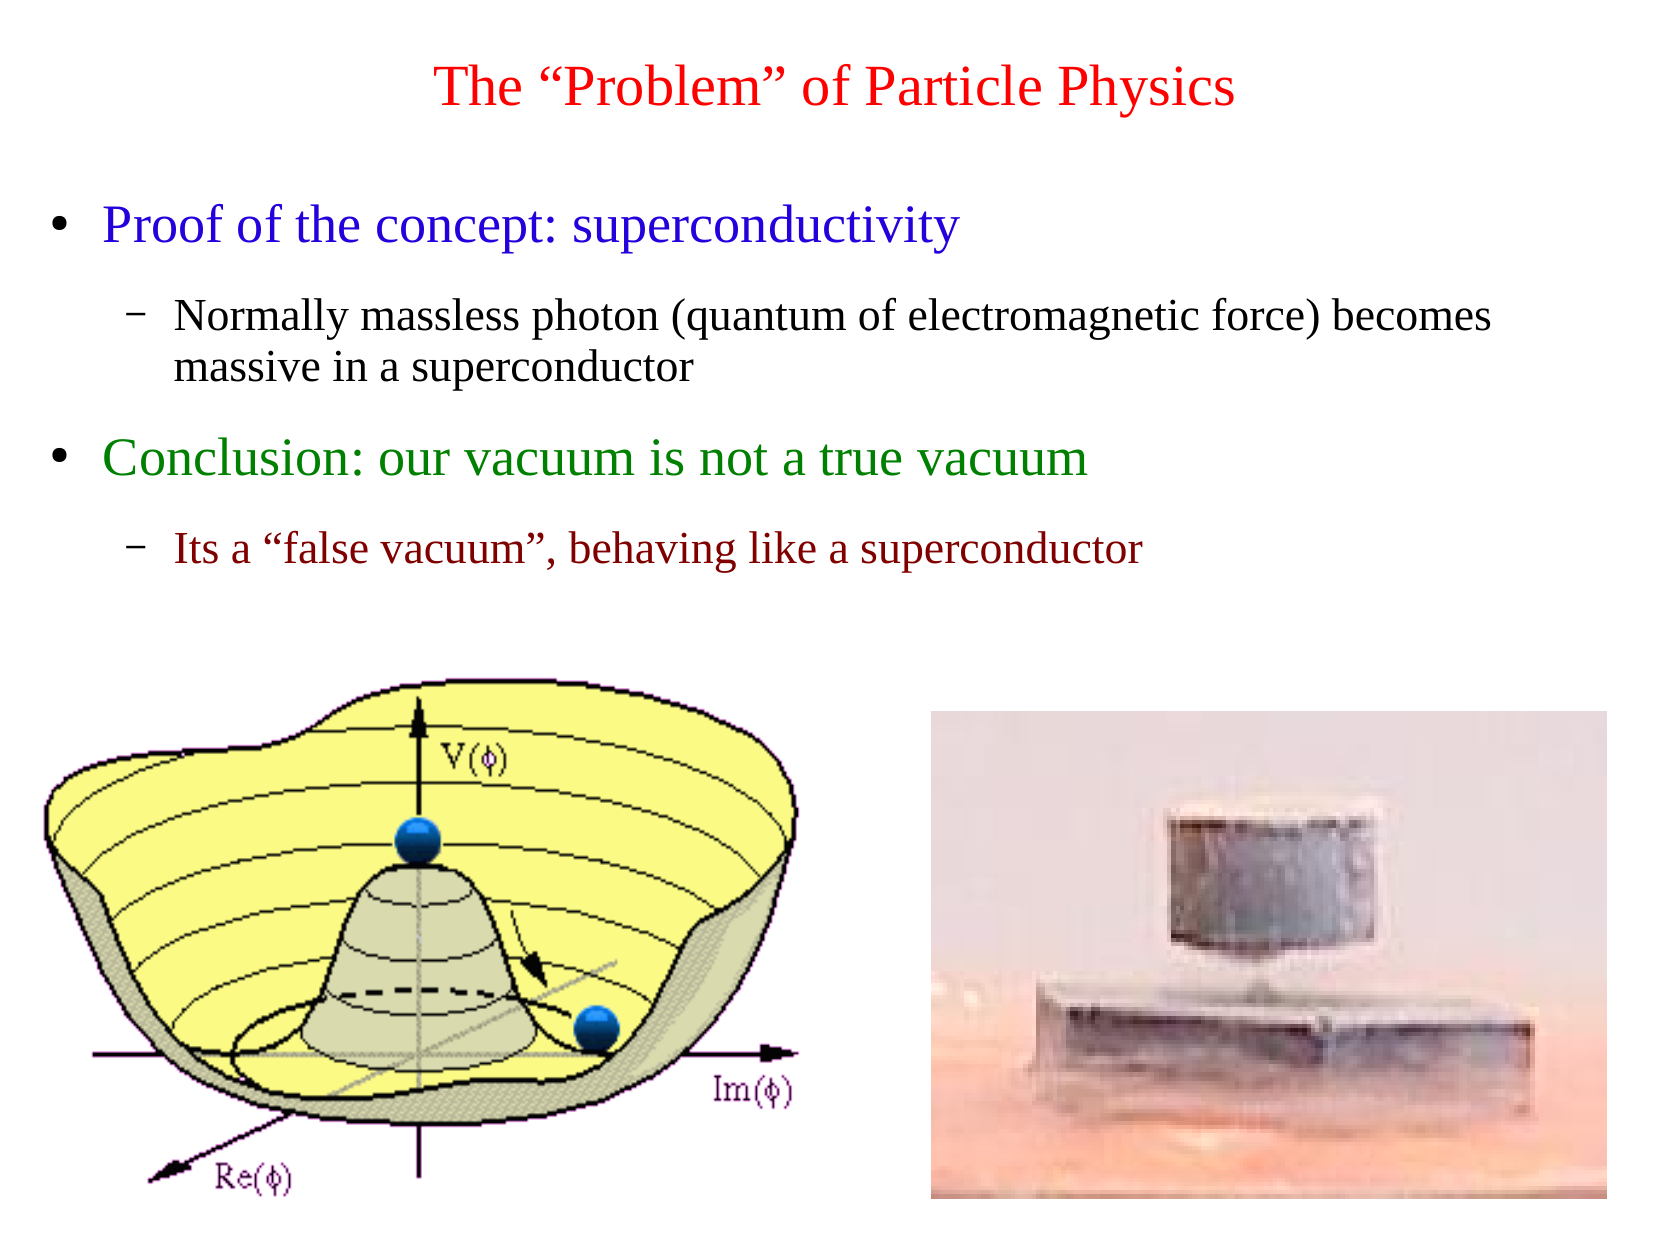

# The “Problem” of Particle Physics
Proof of the concept: superconductivity
Normally massless photon (quantum of electromagnetic force) becomes massive in a superconductor
Conclusion: our vacuum is not a true vacuum
Its a “false vacuum”, behaving like a superconductor